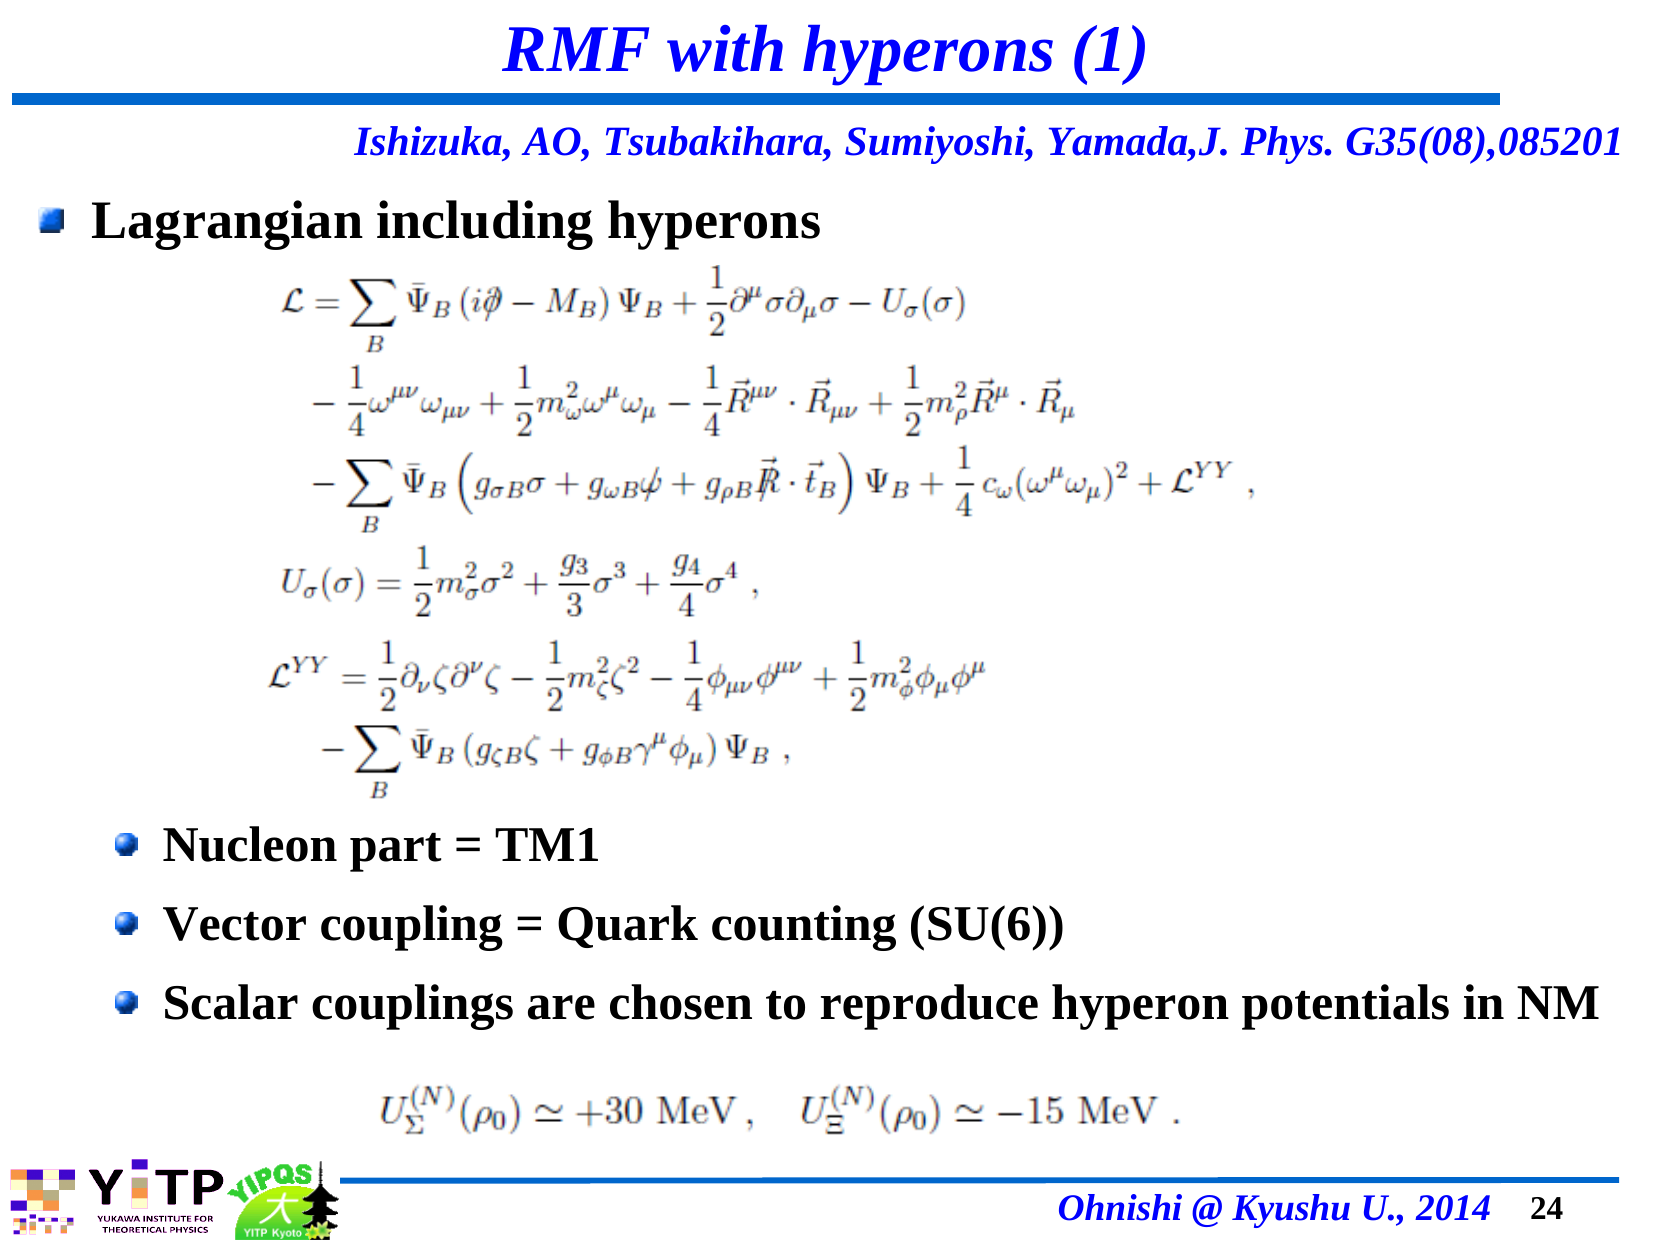

# RMF with hyperons (1)
Ishizuka, AO, Tsubakihara, Sumiyoshi, Yamada,J. Phys. G35(08),085201
Lagrangian including hyperons
Nucleon part = TM1
Vector coupling = Quark counting (SU(6))
Scalar couplings are chosen to reproduce hyperon potentials in NM